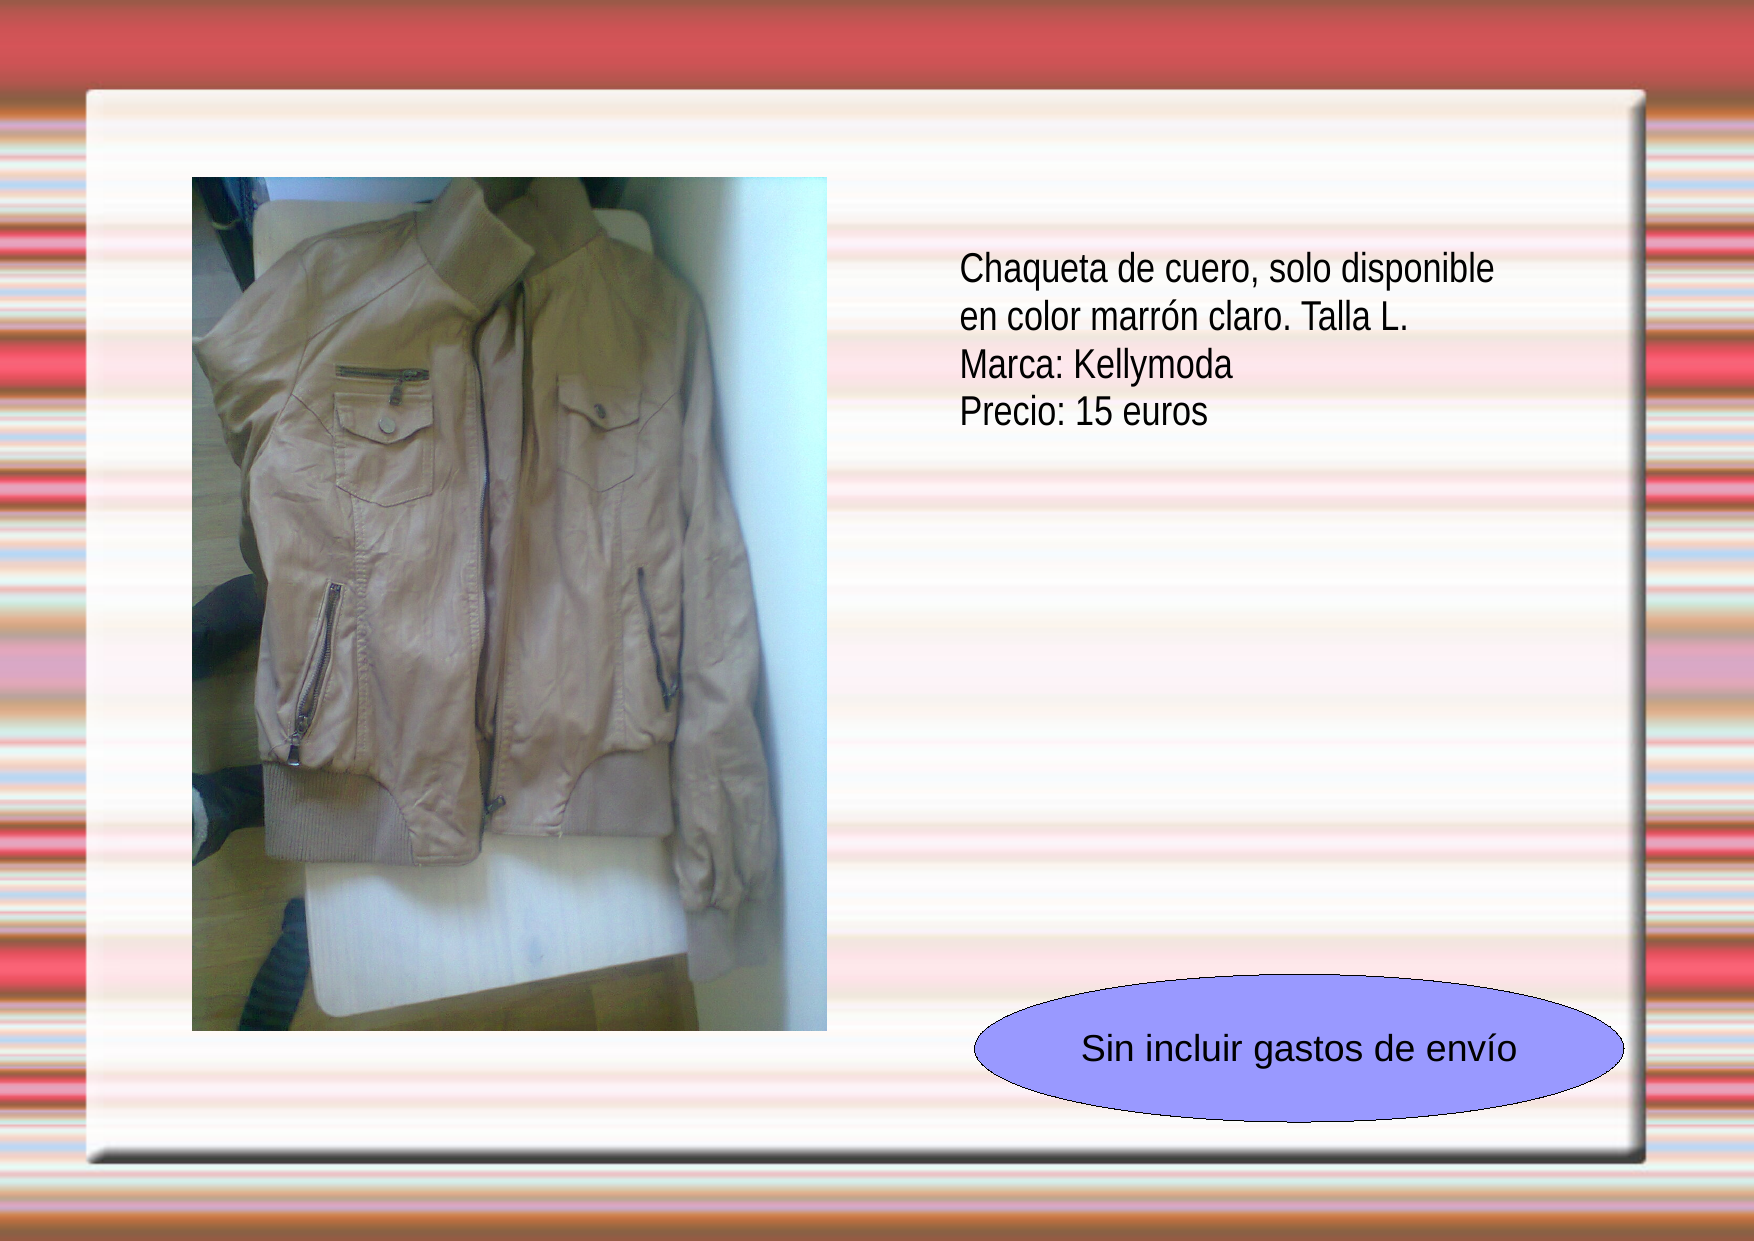

Chaqueta de cuero, solo disponible en color marrón claro. Talla L.
Marca: Kellymoda
Precio: 15 euros
Sin incluir gastos de envío